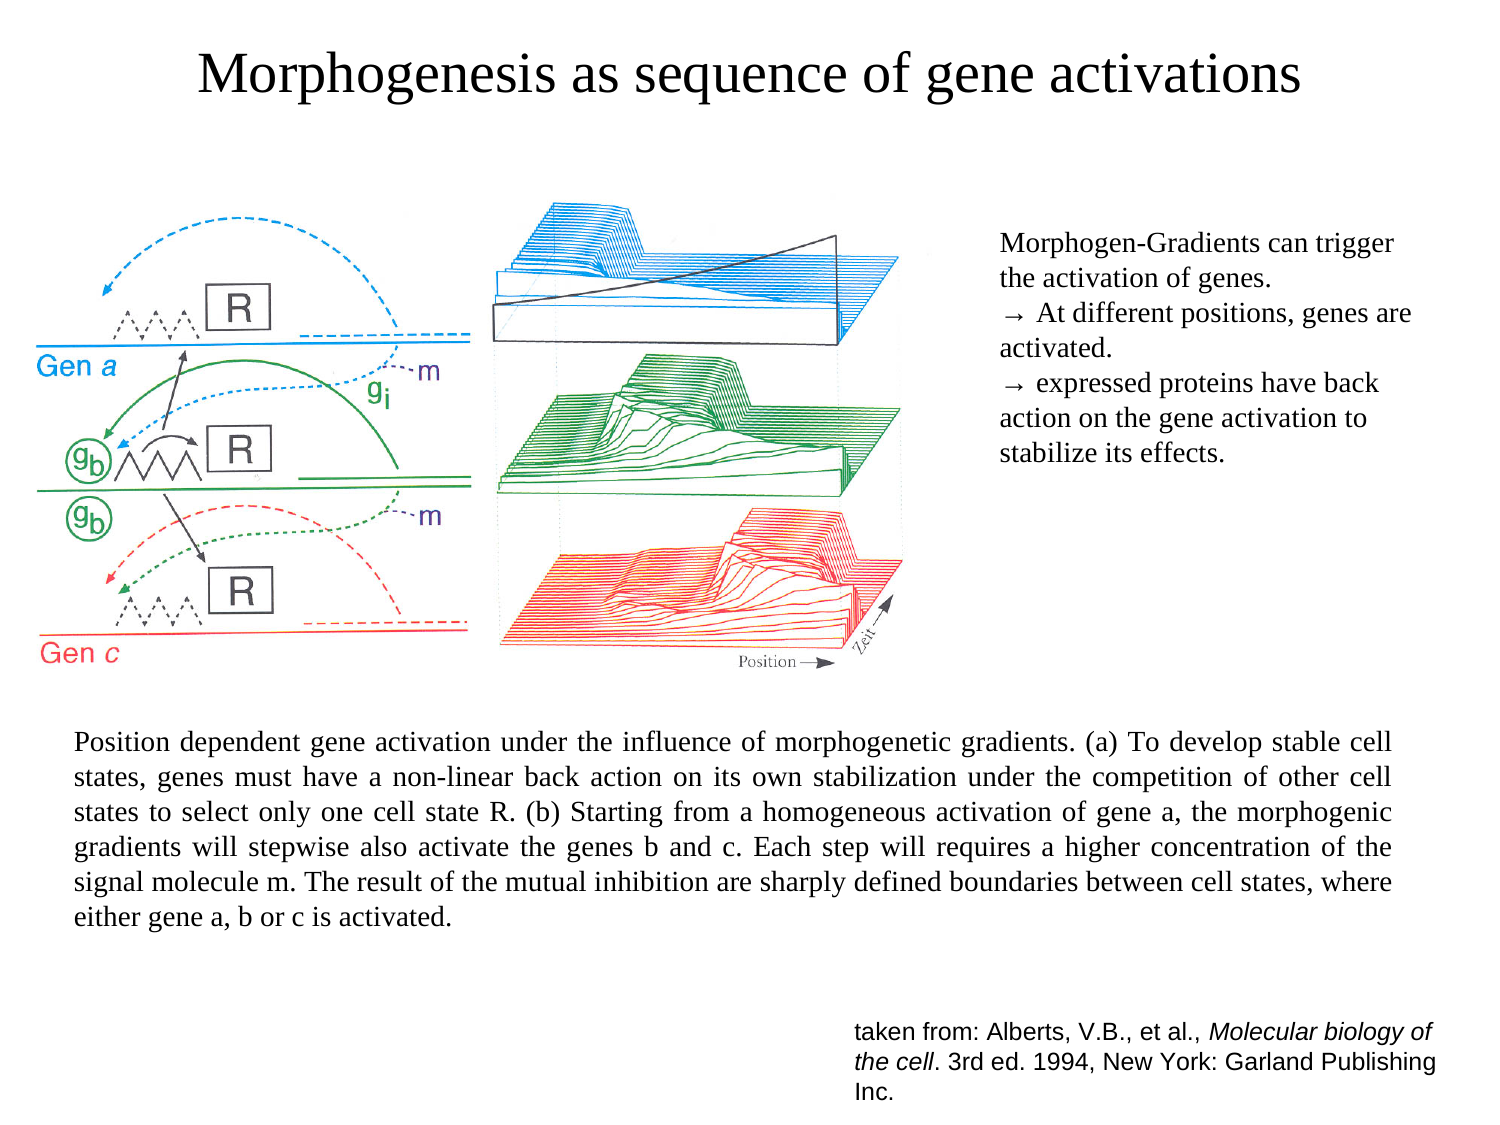

# Morphogenesis as sequence of gene activations
Morphogen-Gradients can trigger the activation of genes.
→ At different positions, genes are activated.
→ expressed proteins have back action on the gene activation to stabilize its effects.
Position dependent gene activation under the influence of morphogenetic gradients. (a) To develop stable cell states, genes must have a non-linear back action on its own stabilization under the competition of other cell states to select only one cell state R. (b) Starting from a homogeneous activation of gene a, the morphogenic gradients will stepwise also activate the genes b and c. Each step will requires a higher concentration of the signal molecule m. The result of the mutual inhibition are sharply defined boundaries between cell states, where either gene a, b or c is activated.
taken from: Alberts, V.B., et al., Molecular biology of the cell. 3rd ed. 1994, New York: Garland Publishing Inc.